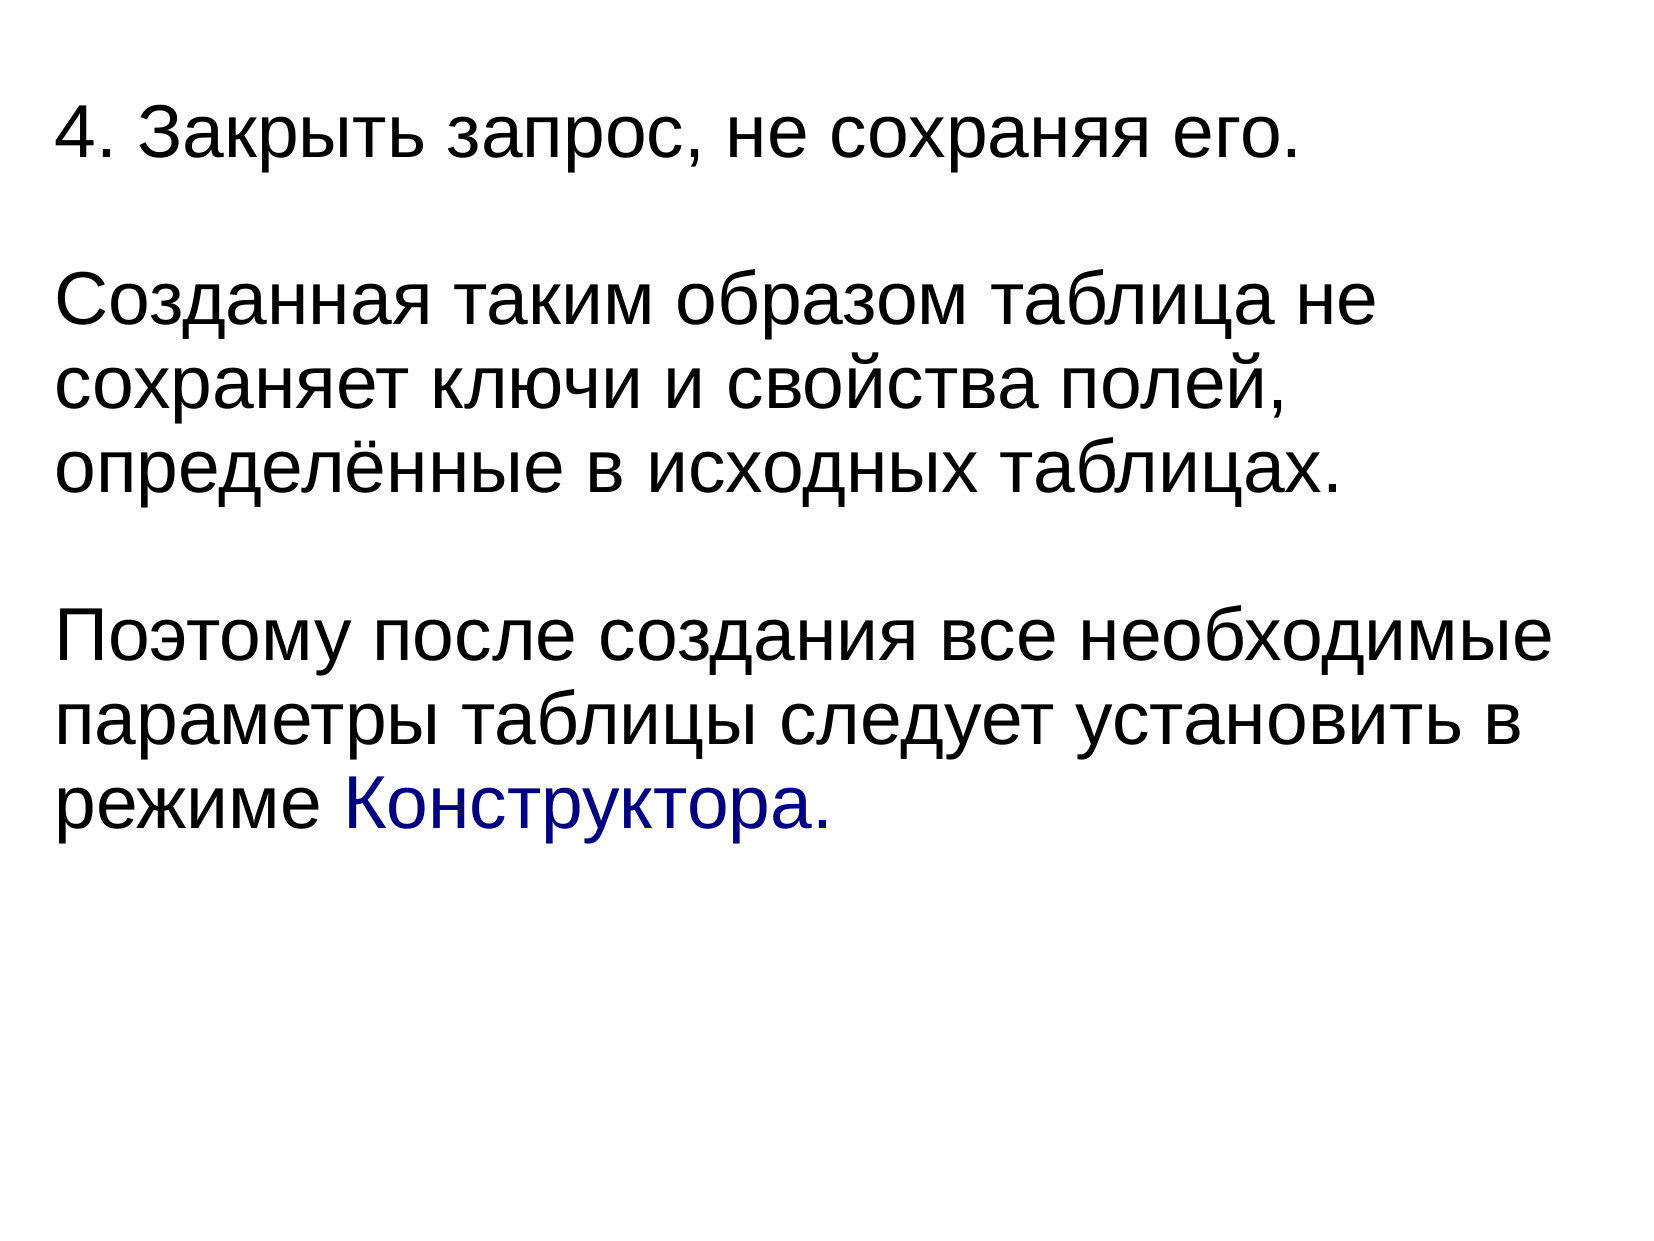

4. Закрыть запрос, не сохраняя его.
Созданная таким образом таблица не сохраняет ключи и свойства полей, определённые в исходных таблицах.
Поэтому после создания все необходимые параметры таблицы следует установить в режиме Конструктора.